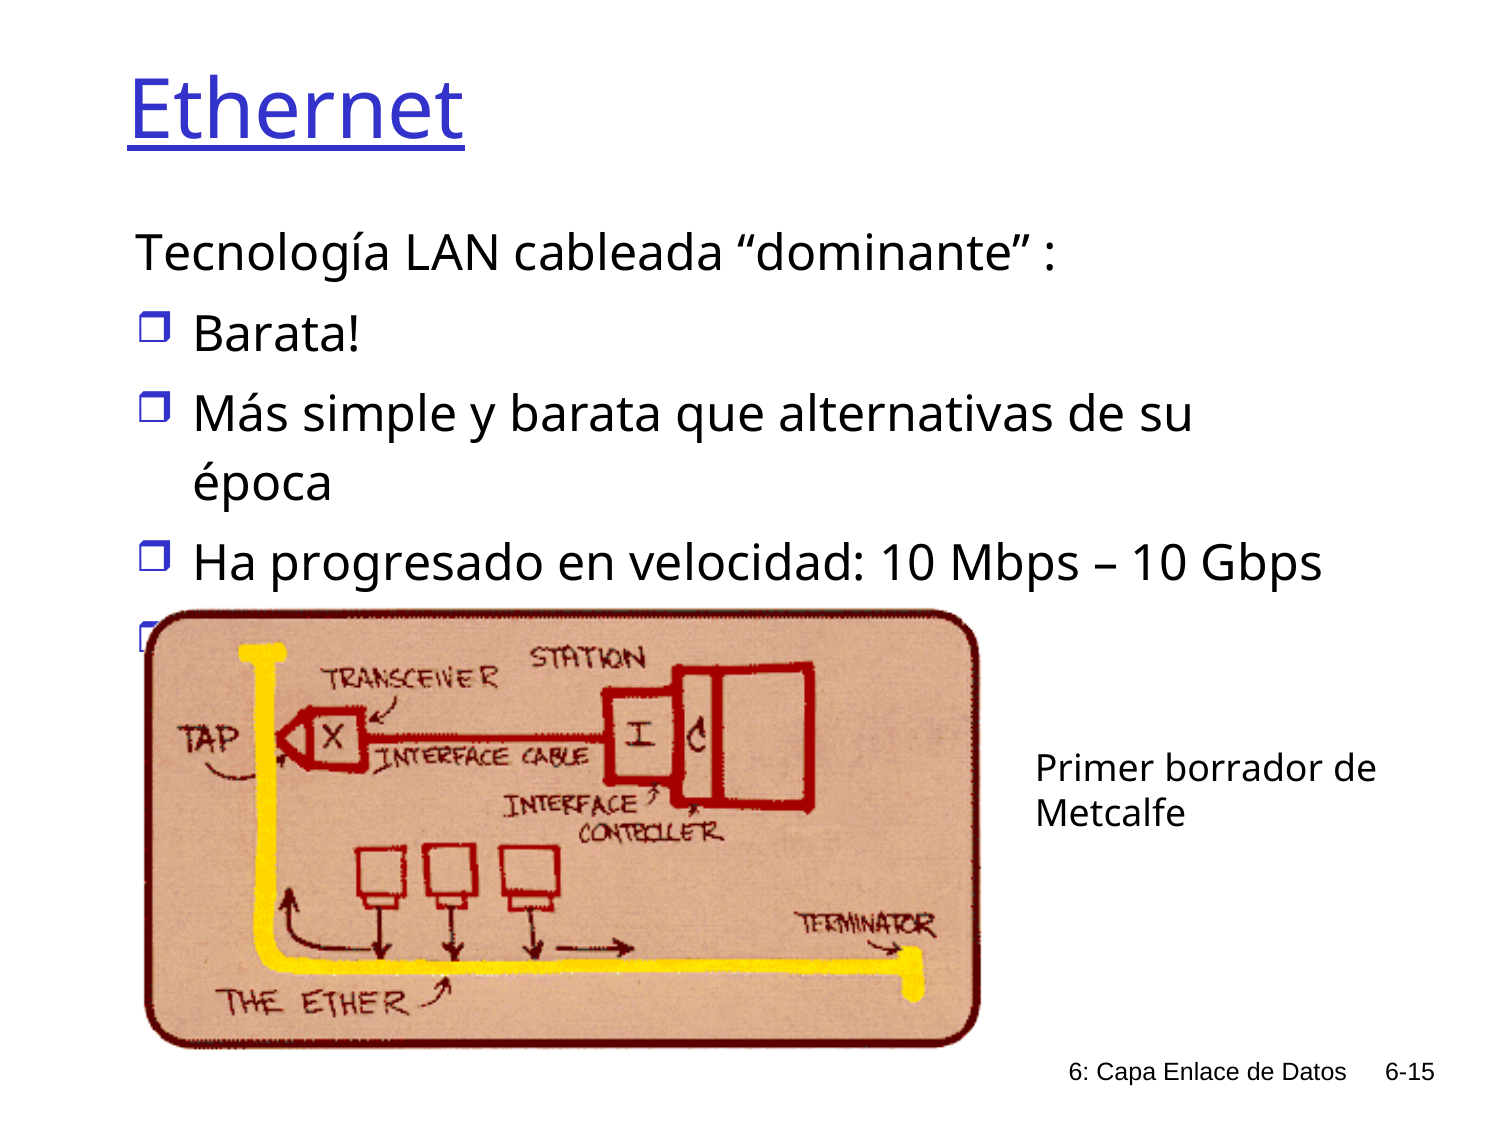

# Ethernet
Tecnología LAN cableada “dominante” :
Barata!
Más simple y barata que alternativas de su época
Ha progresado en velocidad: 10 Mbps – 10 Gbps
Un único chip, tasas múltiples.
Primer borrador de Metcalfe
15